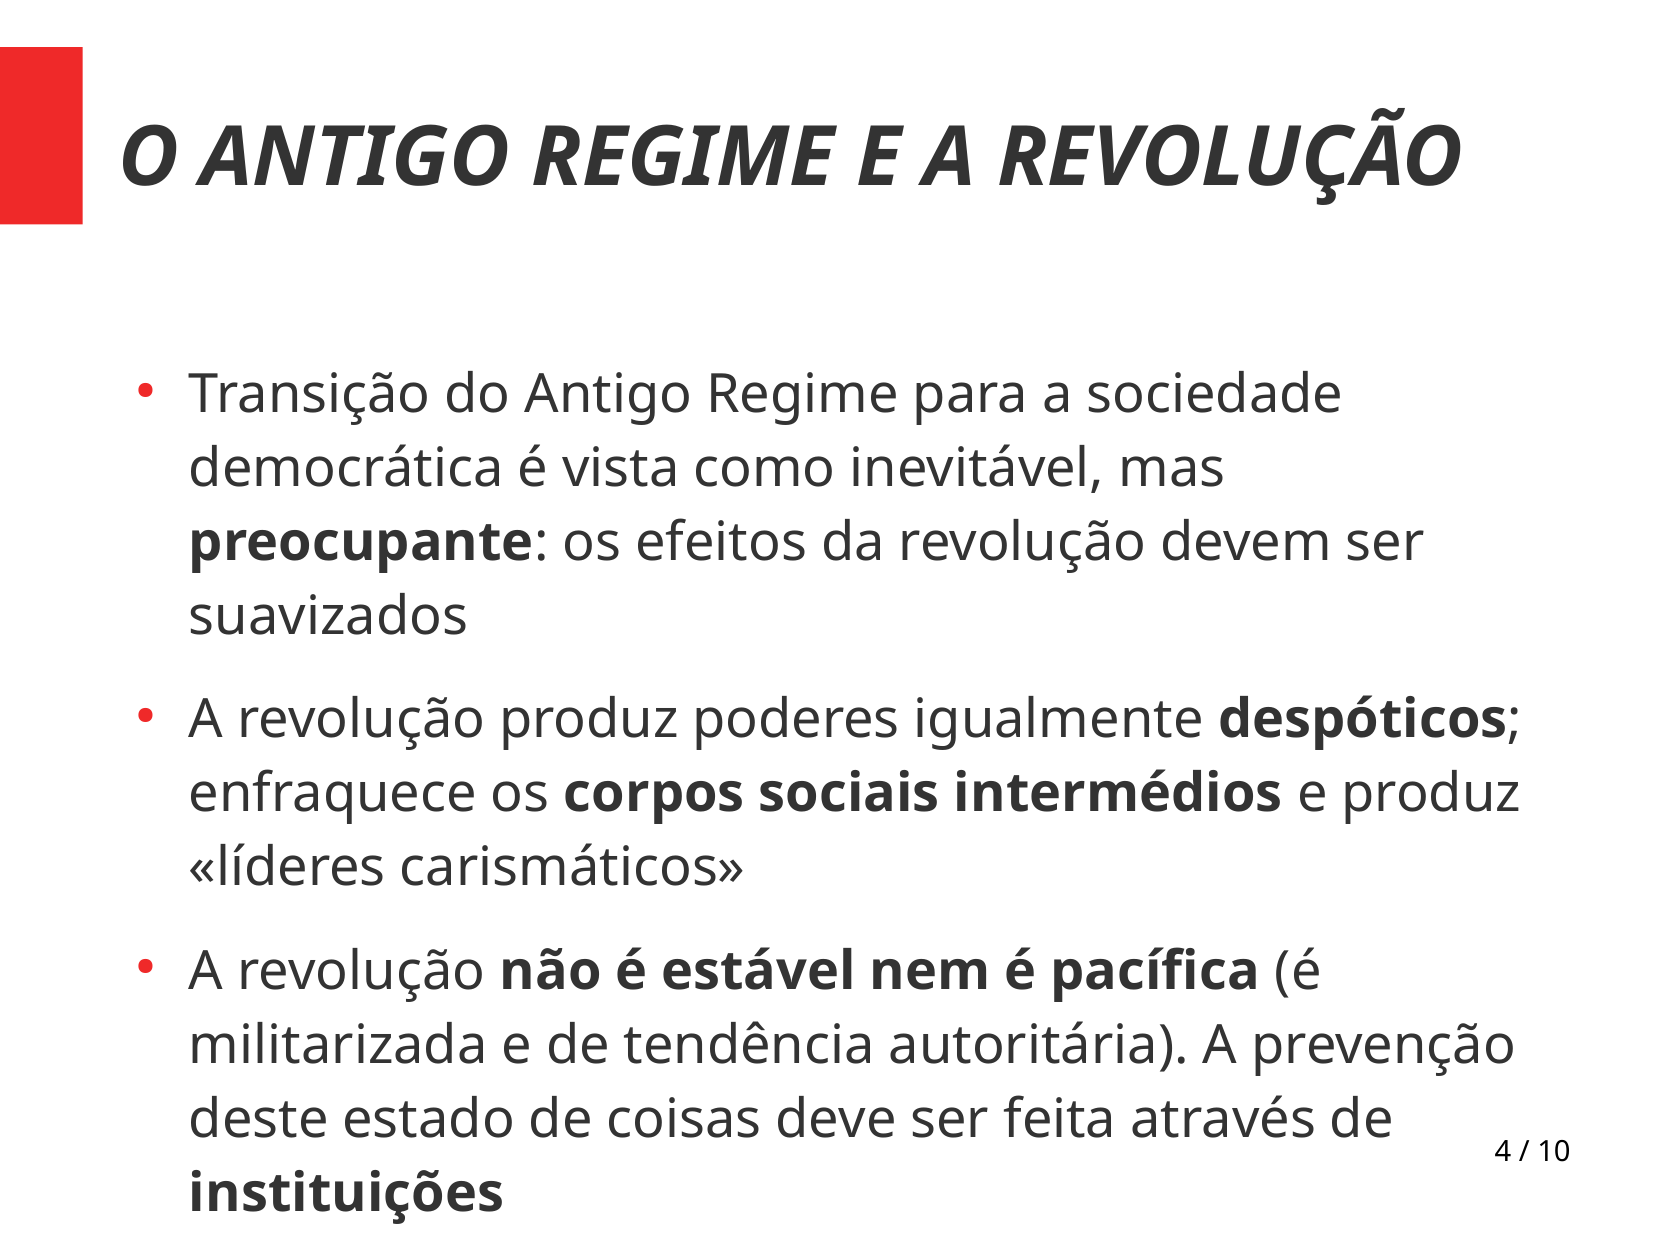

# O ANTIGO REGIME E A REVOLUÇÃO
Transição do Antigo Regime para a sociedade democrática é vista como inevitável, mas preocupante: os efeitos da revolução devem ser suavizados
A revolução produz poderes igualmente despóticos; enfraquece os corpos sociais intermédios e produz «líderes carismáticos»
A revolução não é estável nem é pacífica (é militarizada e de tendência autoritária). A prevenção deste estado de coisas deve ser feita através de instituições
4